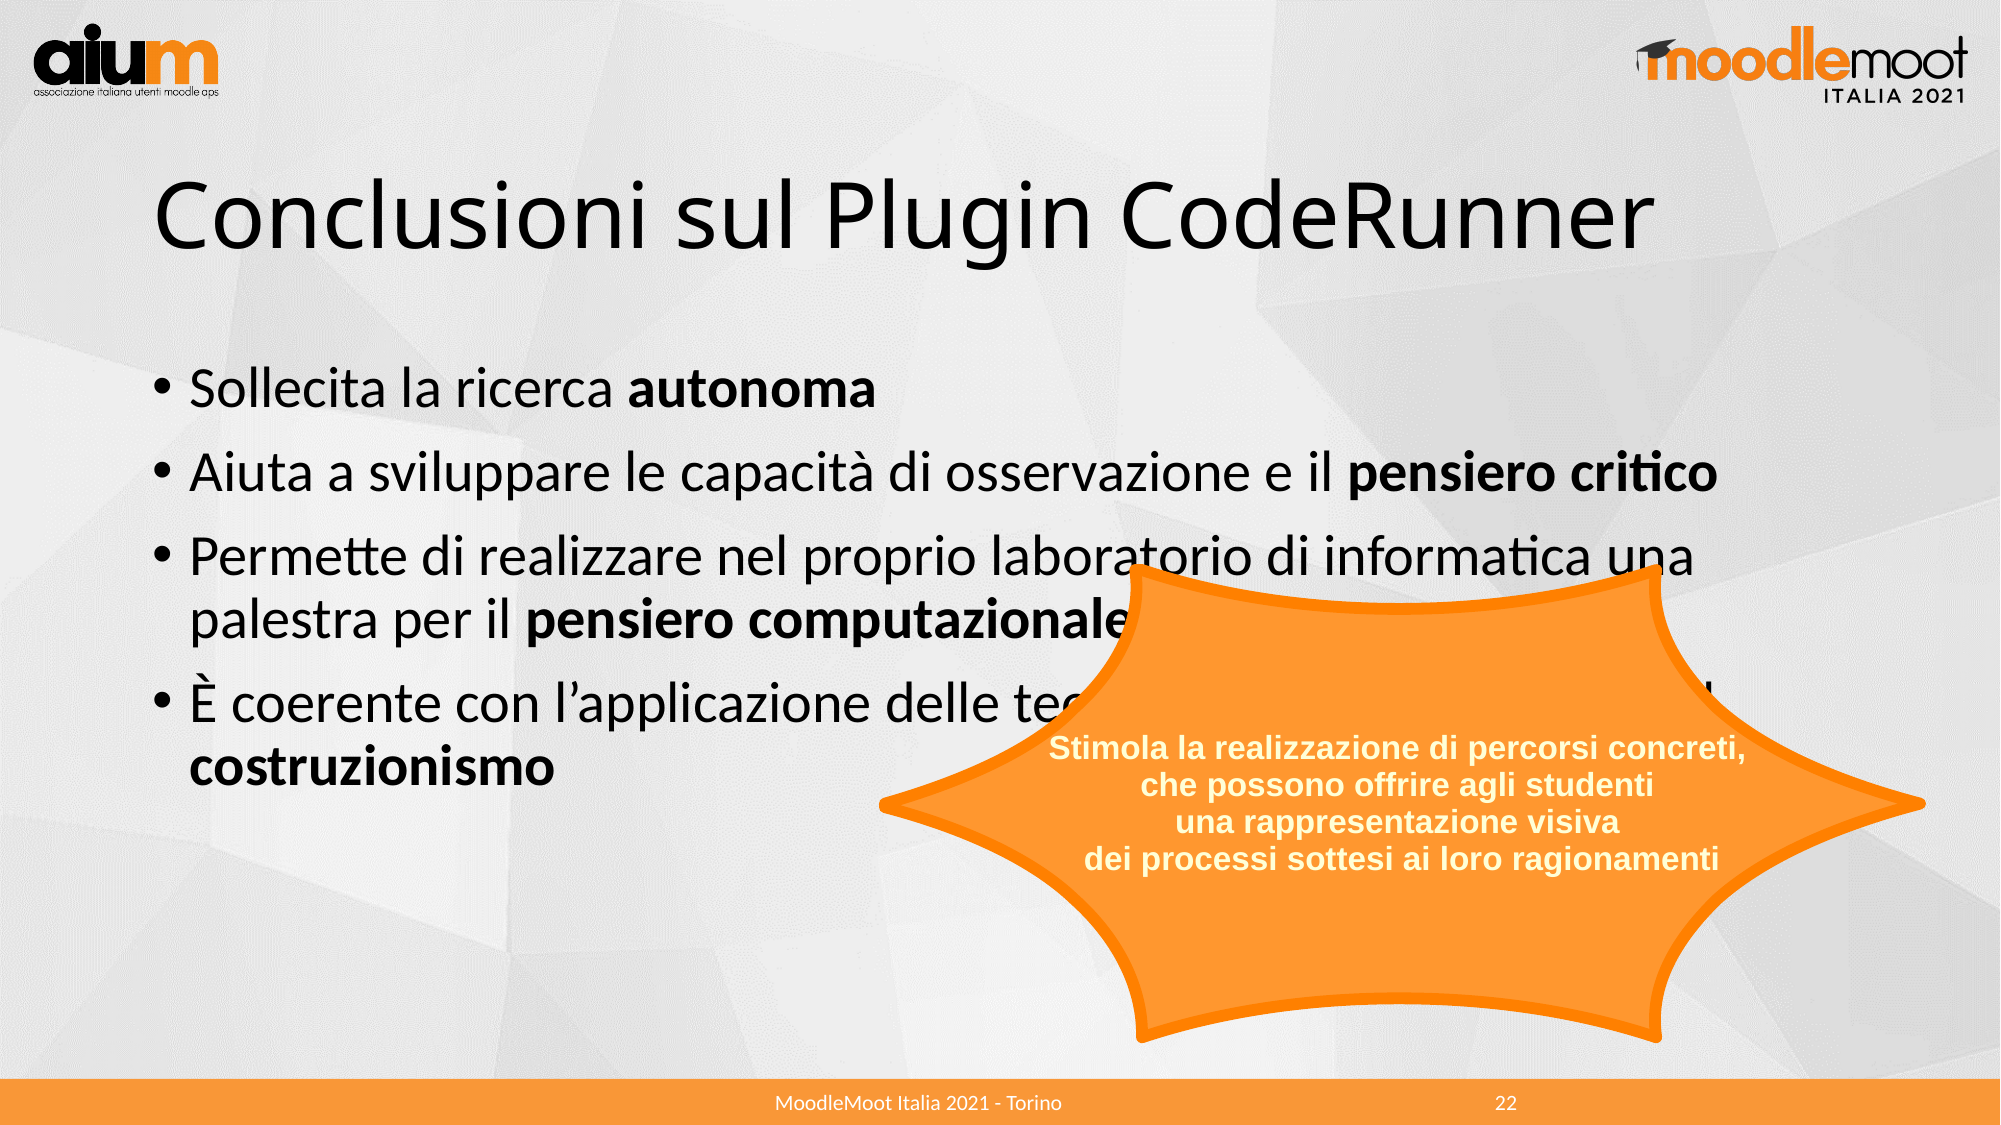

# Conclusioni sul Plugin CodeRunner
Sollecita la ricerca autonoma
Aiuta a sviluppare le capacità di osservazione e il pensiero critico
Permette di realizzare nel proprio laboratorio di informatica una palestra per il pensiero computazionale
È coerente con l’applicazione delle teoria dell’apprendimento del costruzionismo
Stimola la realizzazione di percorsi concreti,
che possono offrire agli studenti
una rappresentazione visiva
dei processi sottesi ai loro ragionamenti